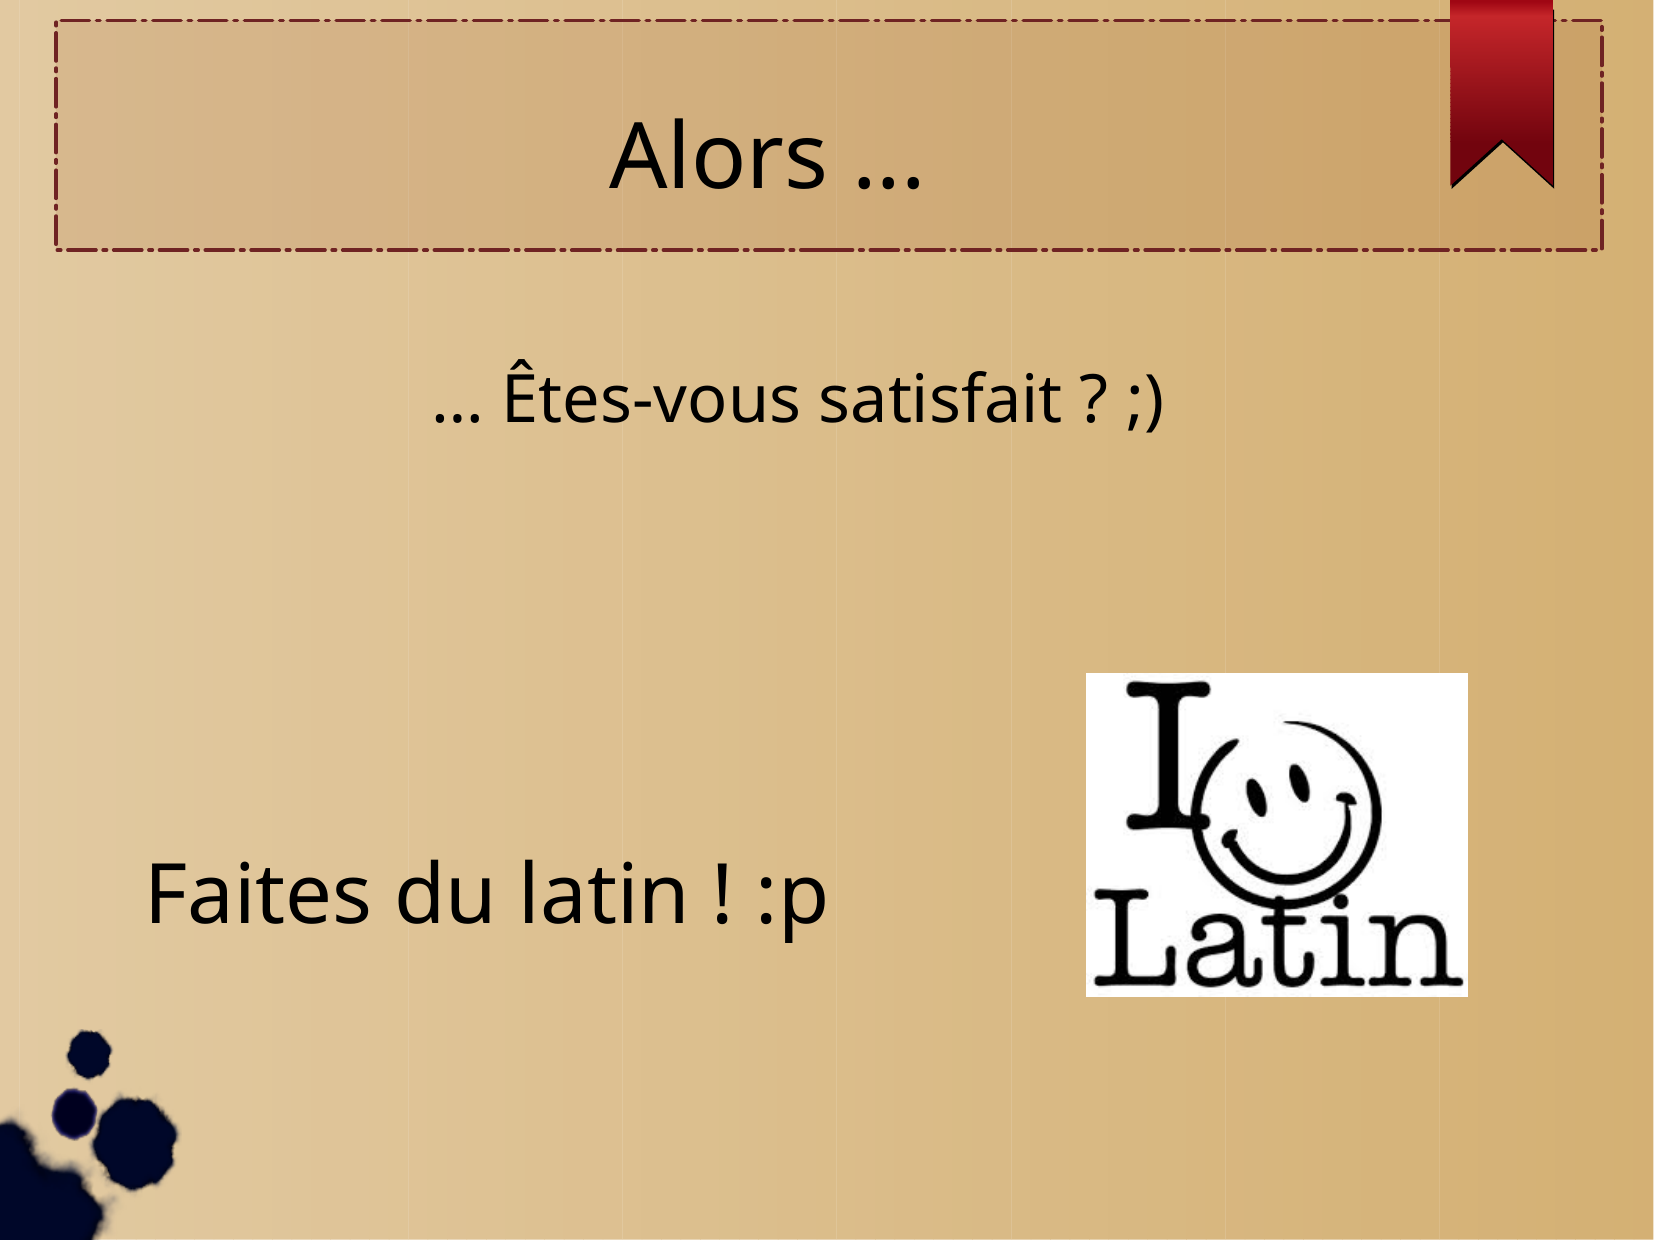

… Êtes-vous satisfait ? ;)
# Alors ...
Faites du latin ! :p